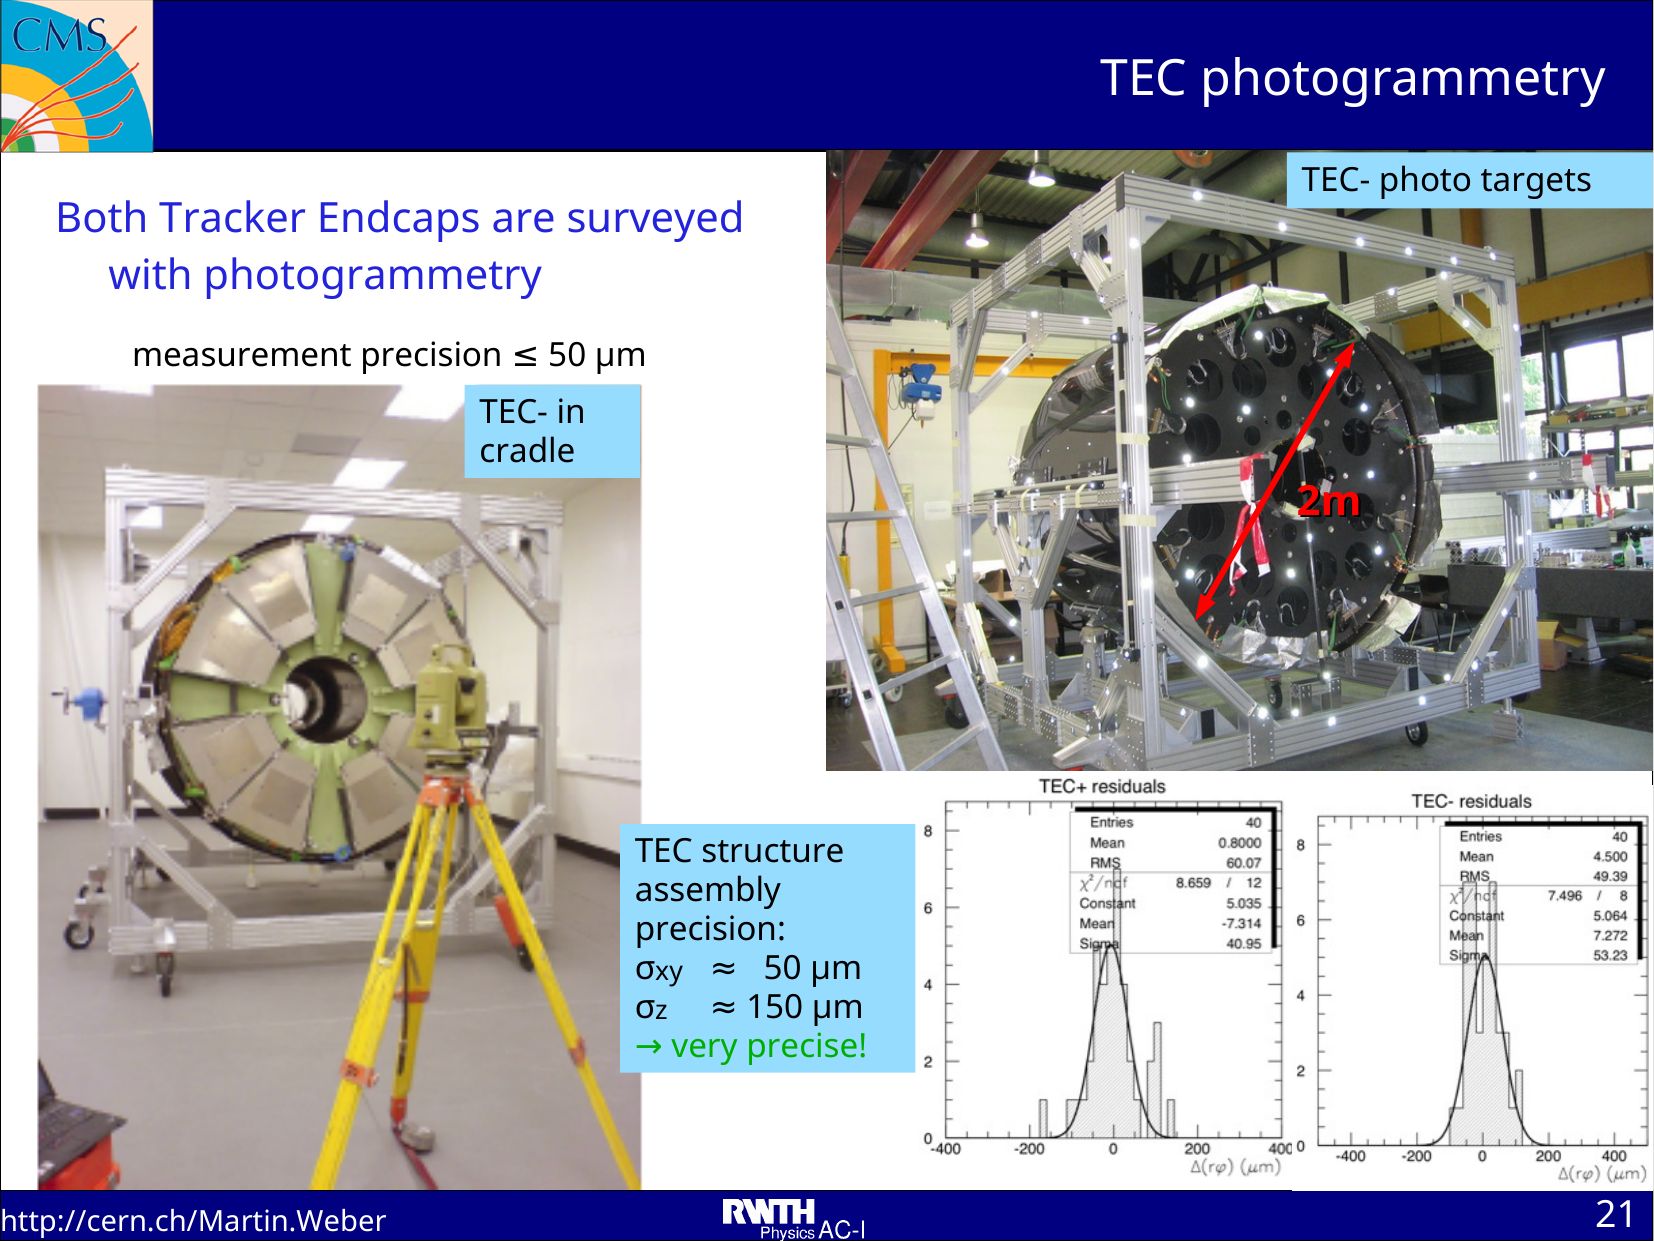

# TEC photogrammetry
TEC- photo targets
Both Tracker Endcaps are surveyed with photogrammetry
measurement precision ≤ 50 µm
TEC- in cradle
2m
TEC structure
assembly precision:
σxy 	≈ 50 µm
σz	≈ 150 µm
→ very precise!